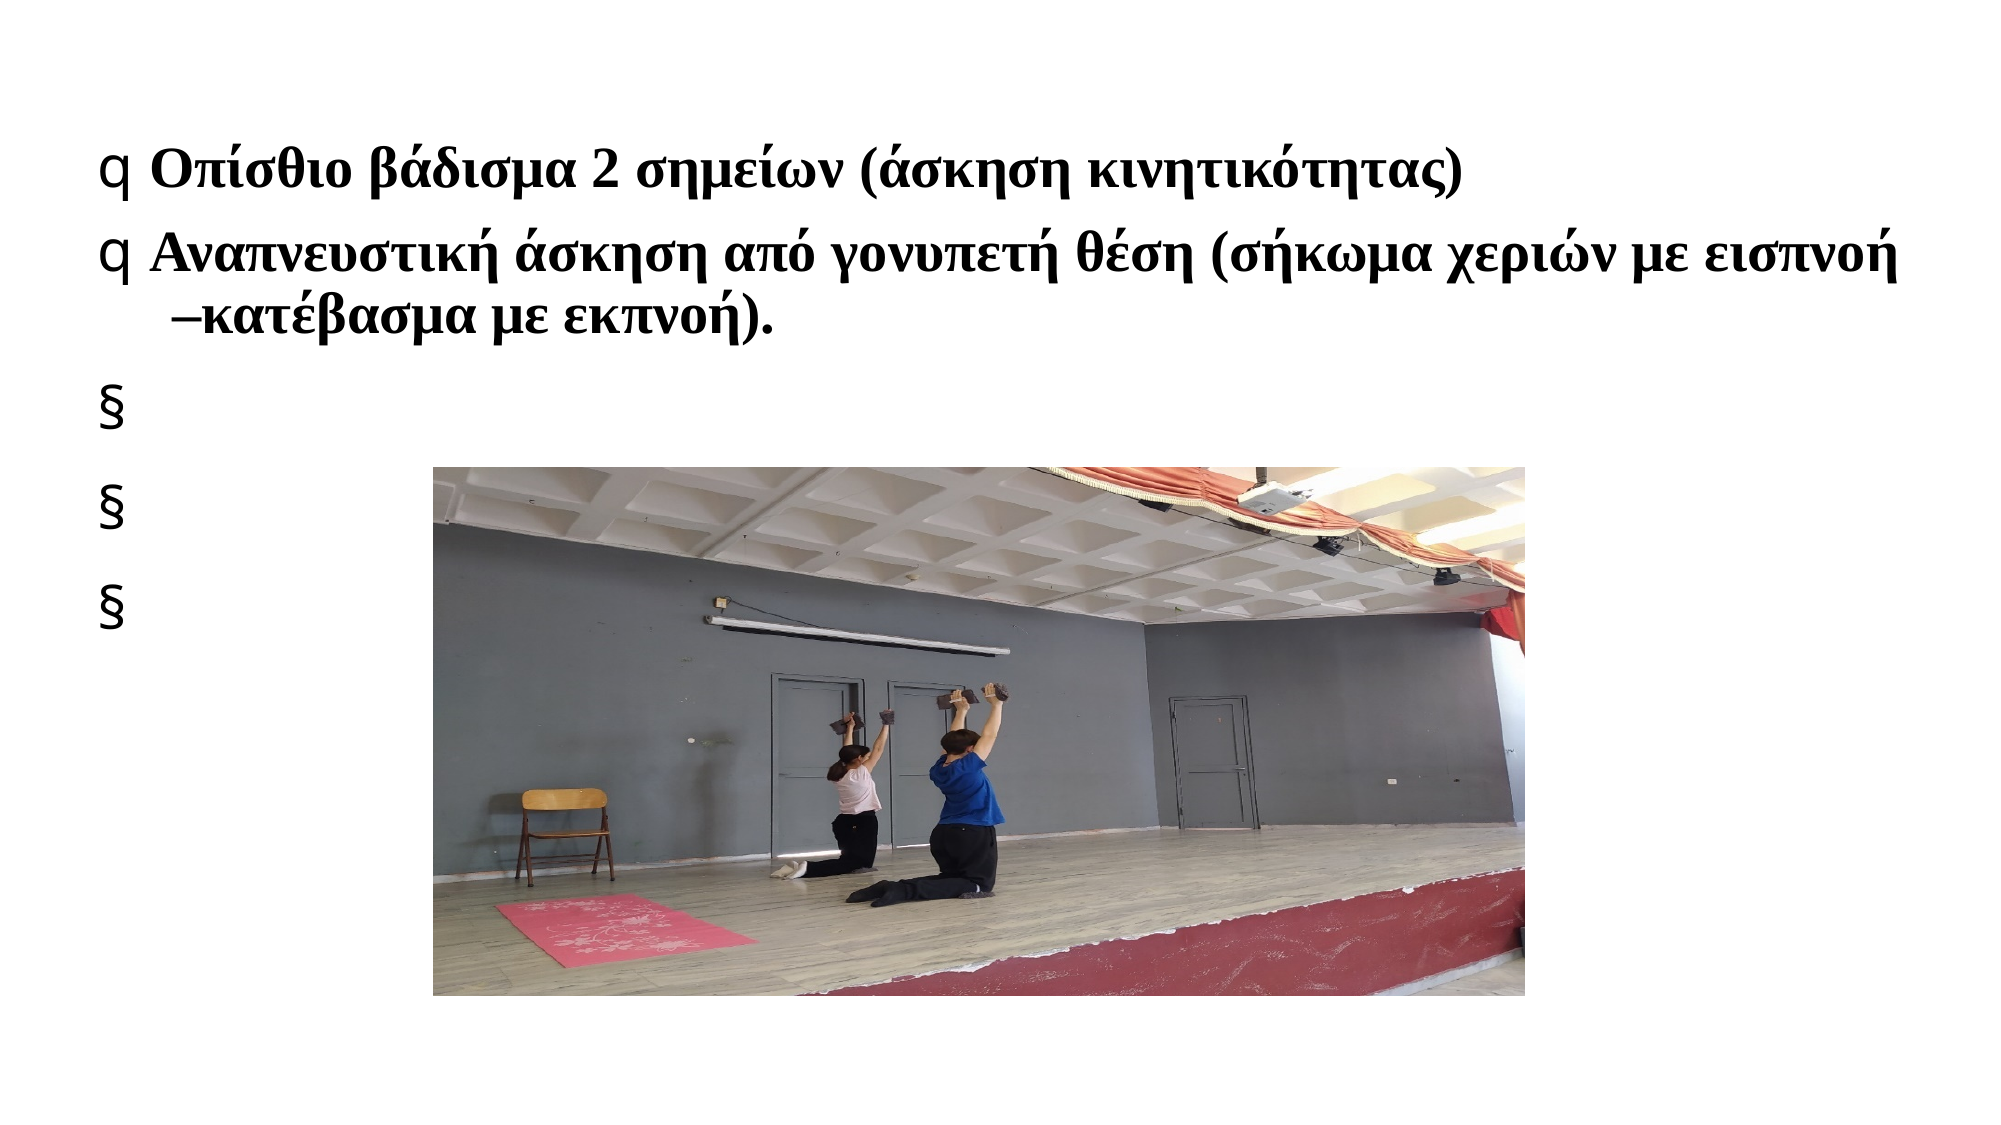

# Οπίσθιο βάδισμα 2 σημείων (άσκηση κινητικότητας)
 Αναπνευστική άσκηση από γονυπετή θέση (σήκωμα χεριών με εισπνοή –κατέβασμα με εκπνοή).